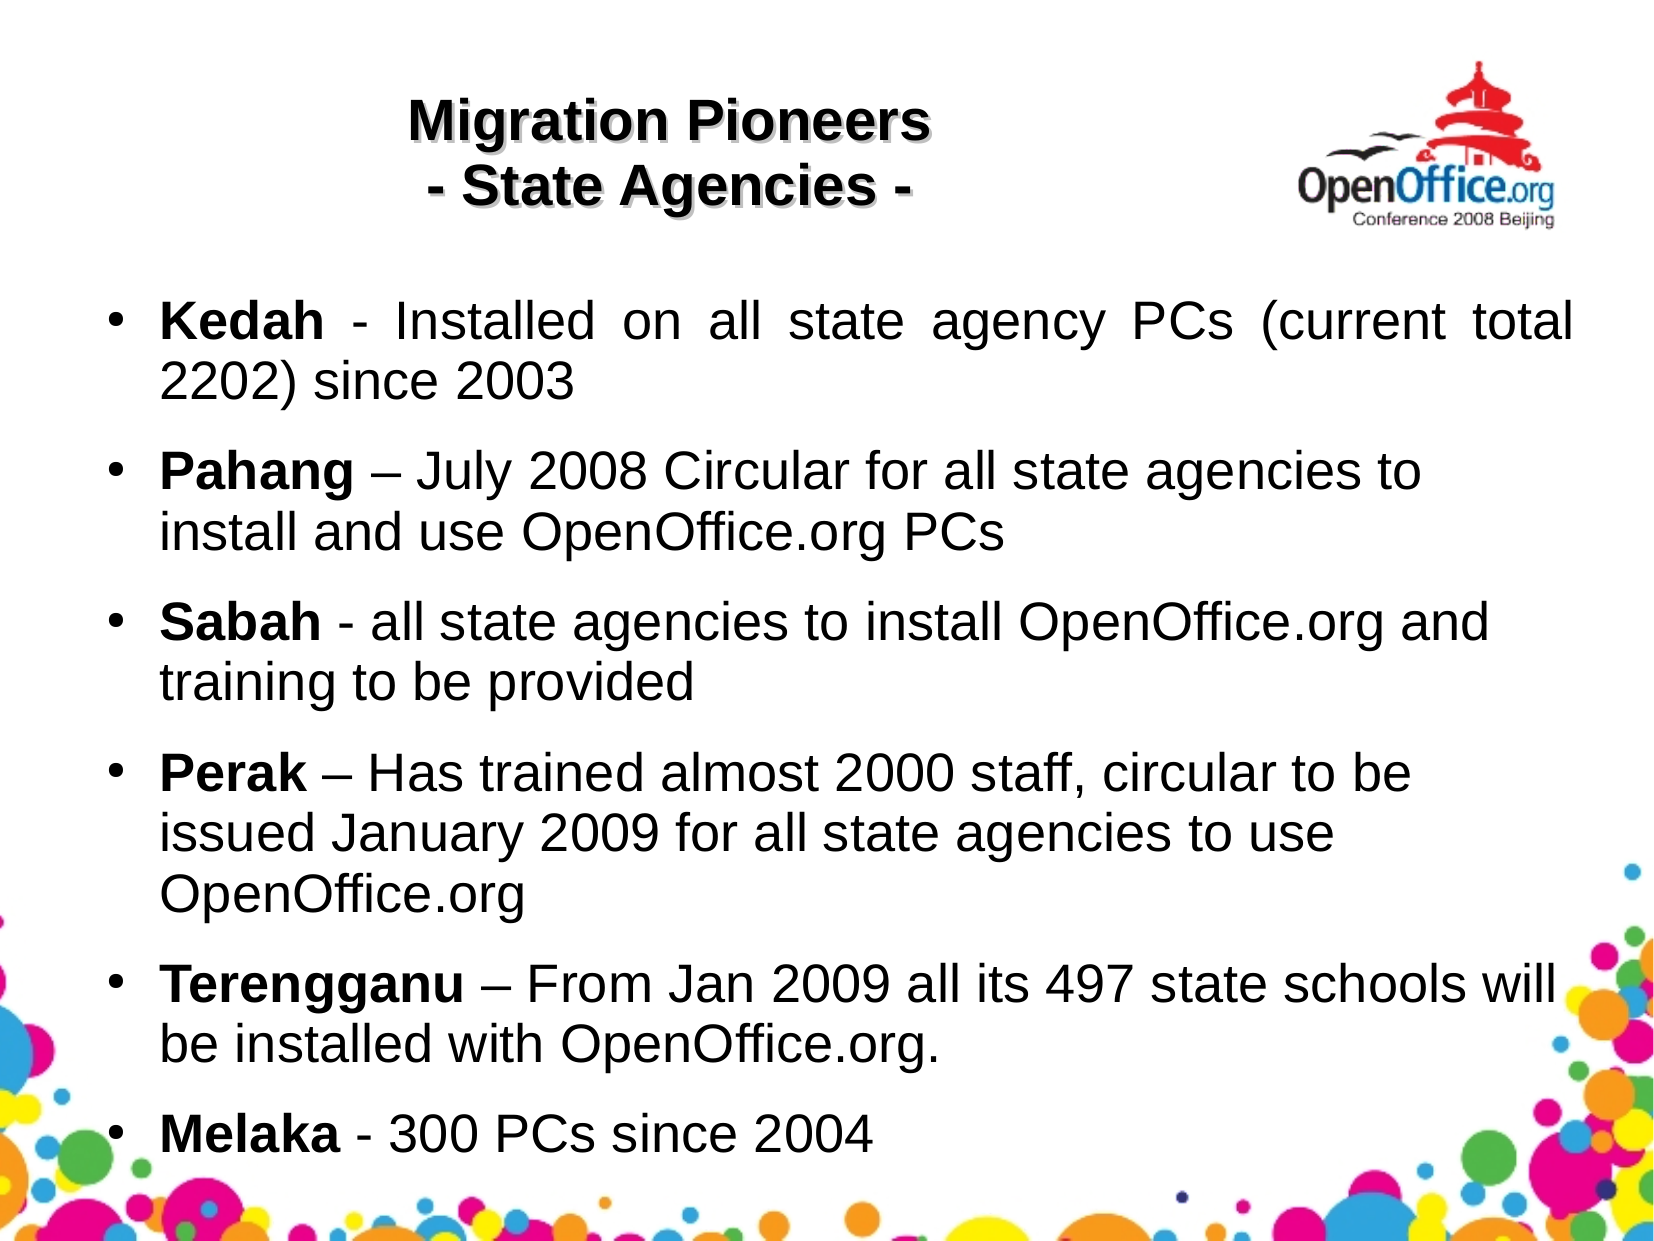

# Migration Pioneers - State Agencies -
Kedah - Installed on all state agency PCs (current total 2202) since 2003
Pahang – July 2008 Circular for all state agencies to install and use OpenOffice.org PCs
Sabah - all state agencies to install OpenOffice.org and training to be provided
Perak – Has trained almost 2000 staff, circular to be issued January 2009 for all state agencies to use OpenOffice.org
Terengganu – From Jan 2009 all its 497 state schools will be installed with OpenOffice.org.
Melaka - 300 PCs since 2004